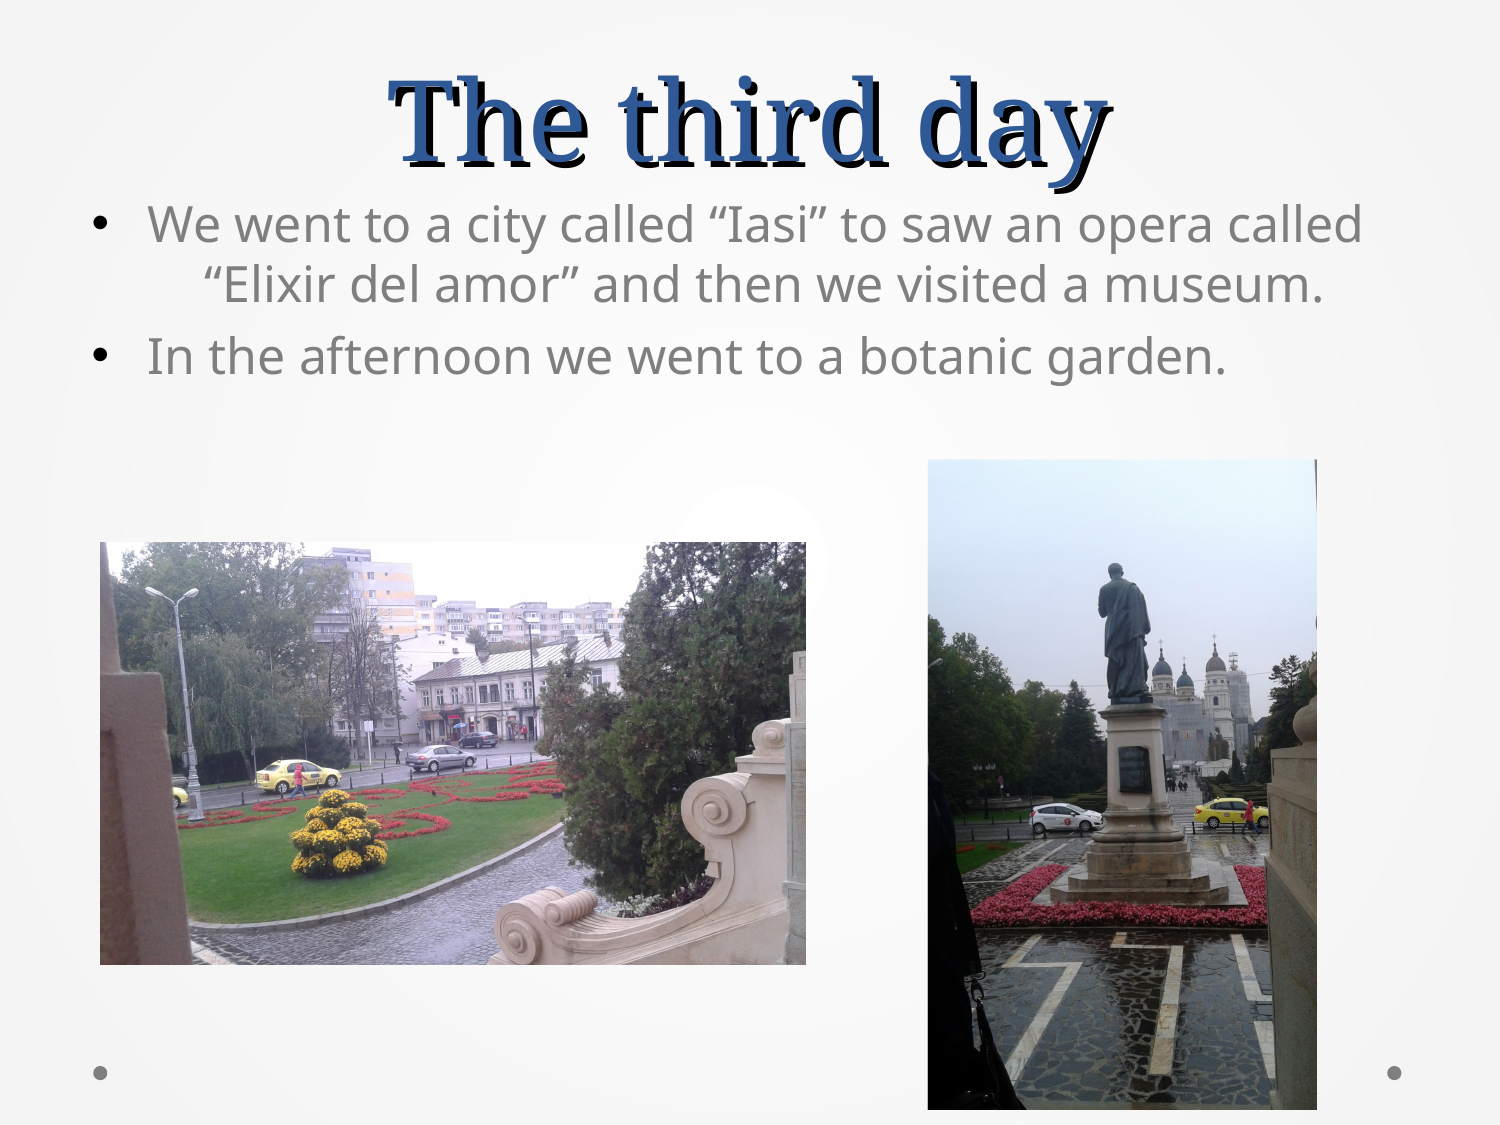

# The third day
We went to a city called “Iasi” to saw an opera called “Elixir del amor” and then we visited a museum.
In the afternoon we went to a botanic garden.